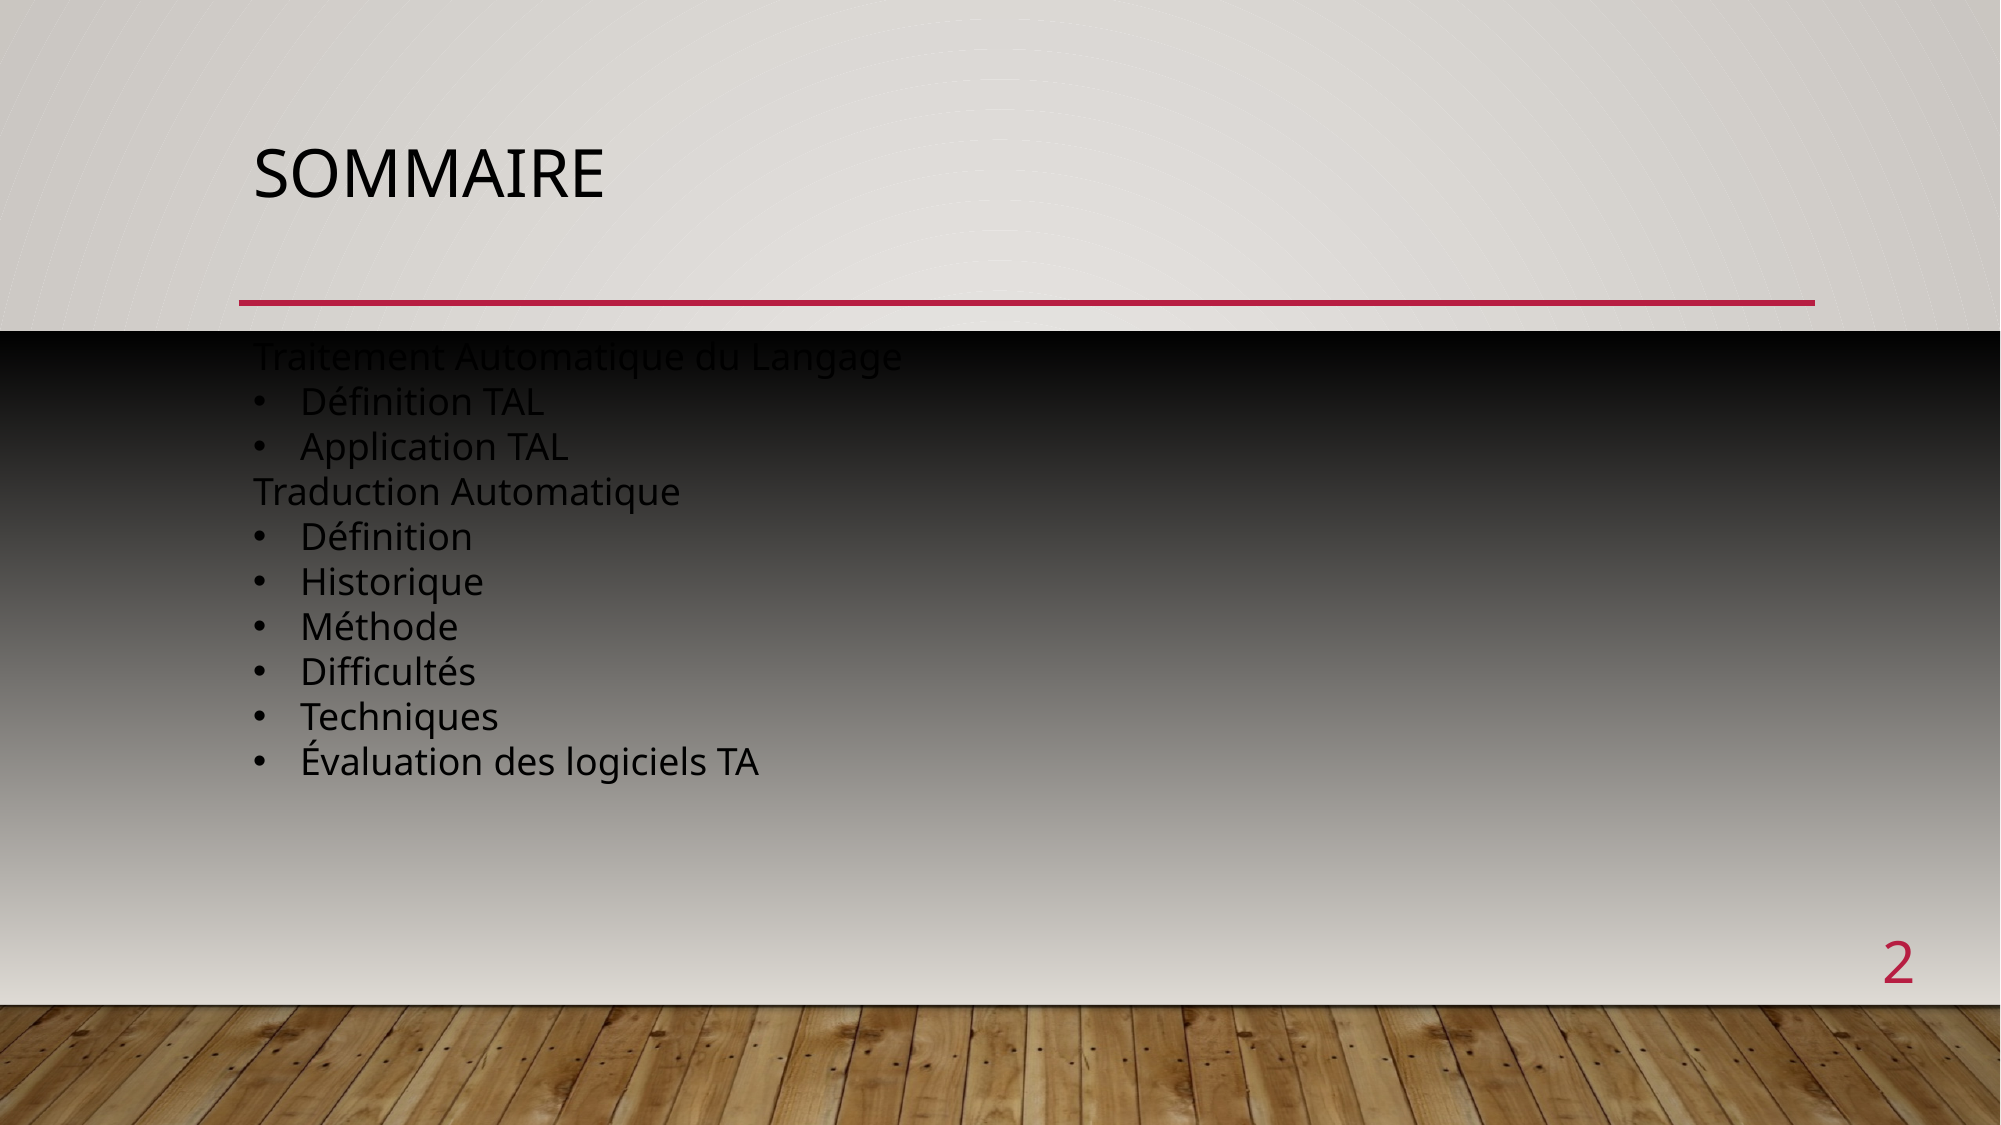

# Sommaire
Traitement Automatique du Langage
Définition TAL
Application TAL
Traduction Automatique
Définition
Historique
Méthode
Difficultés
Techniques
Évaluation des logiciels TA